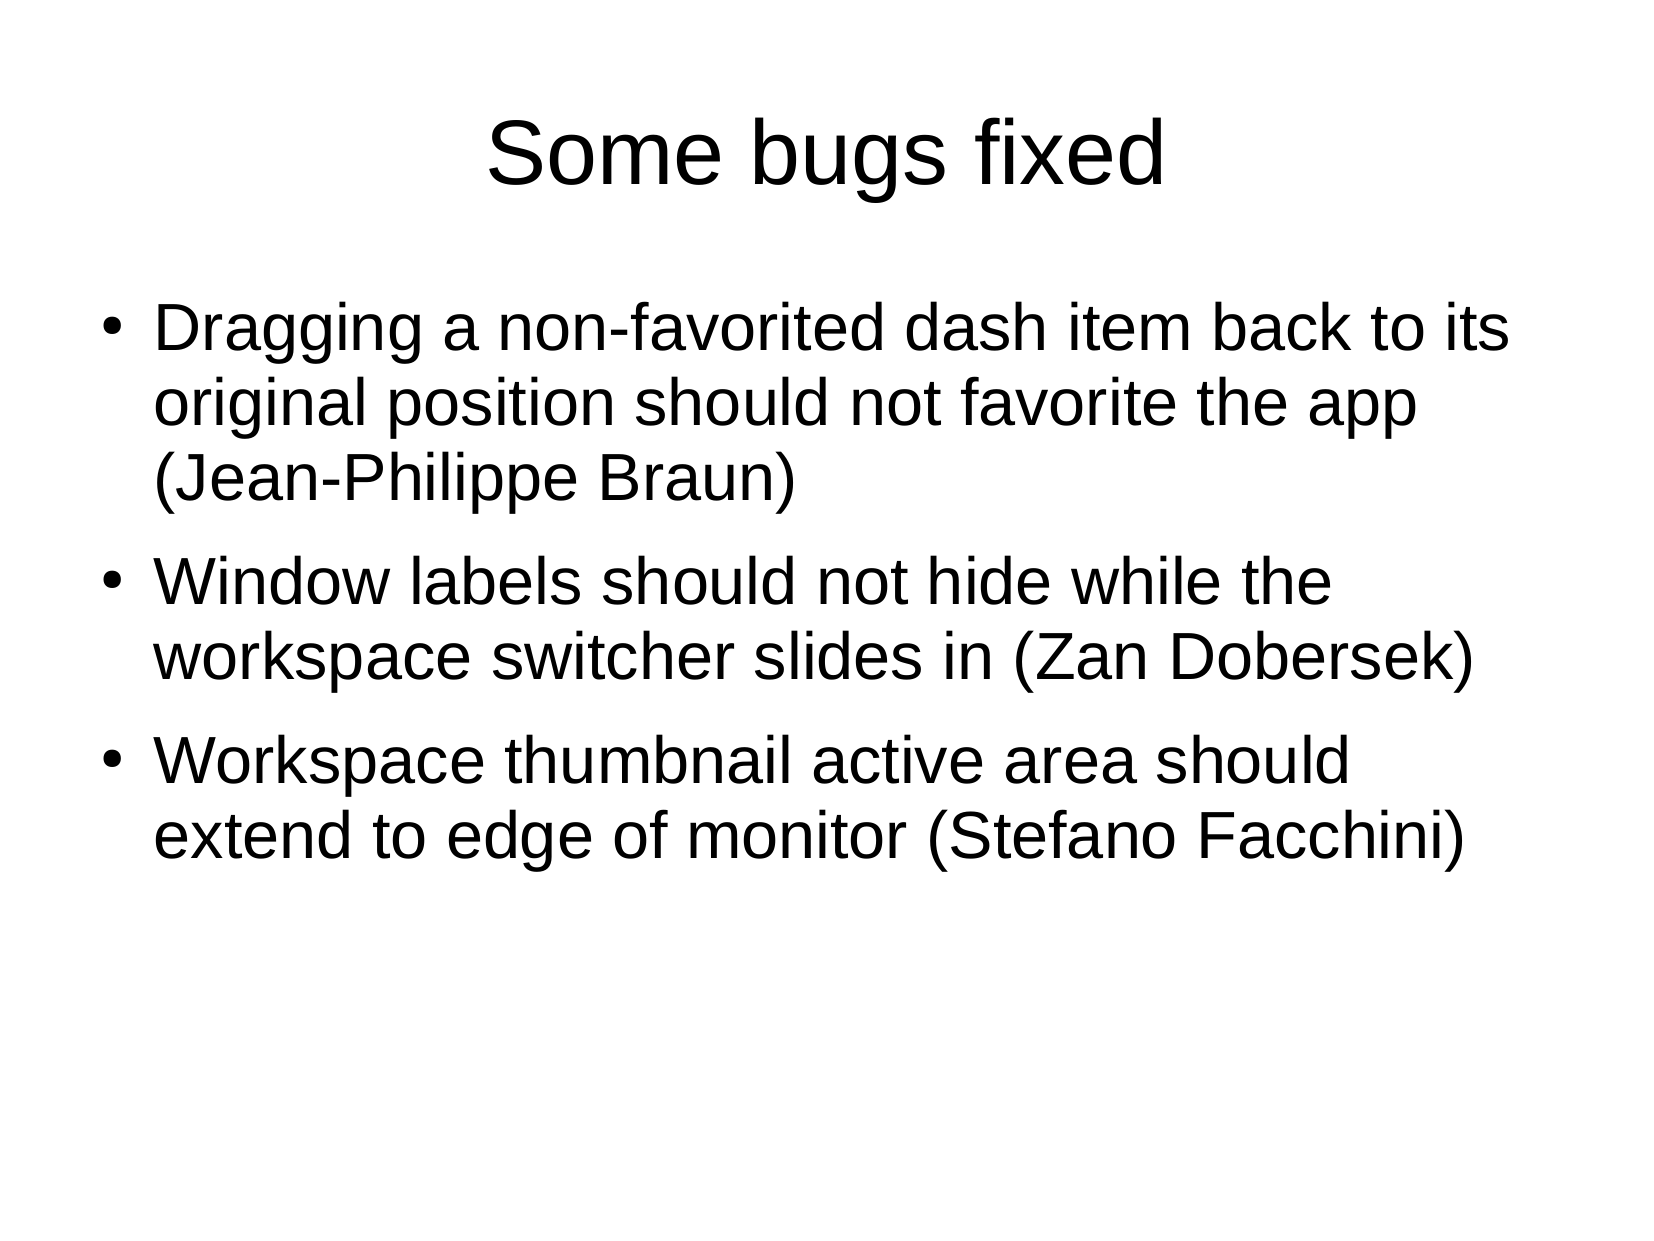

# Some bugs fixed
Dragging a non-favorited dash item back to its original position should not favorite the app (Jean-Philippe Braun)
Window labels should not hide while the workspace switcher slides in (Zan Dobersek)
Workspace thumbnail active area should extend to edge of monitor (Stefano Facchini)